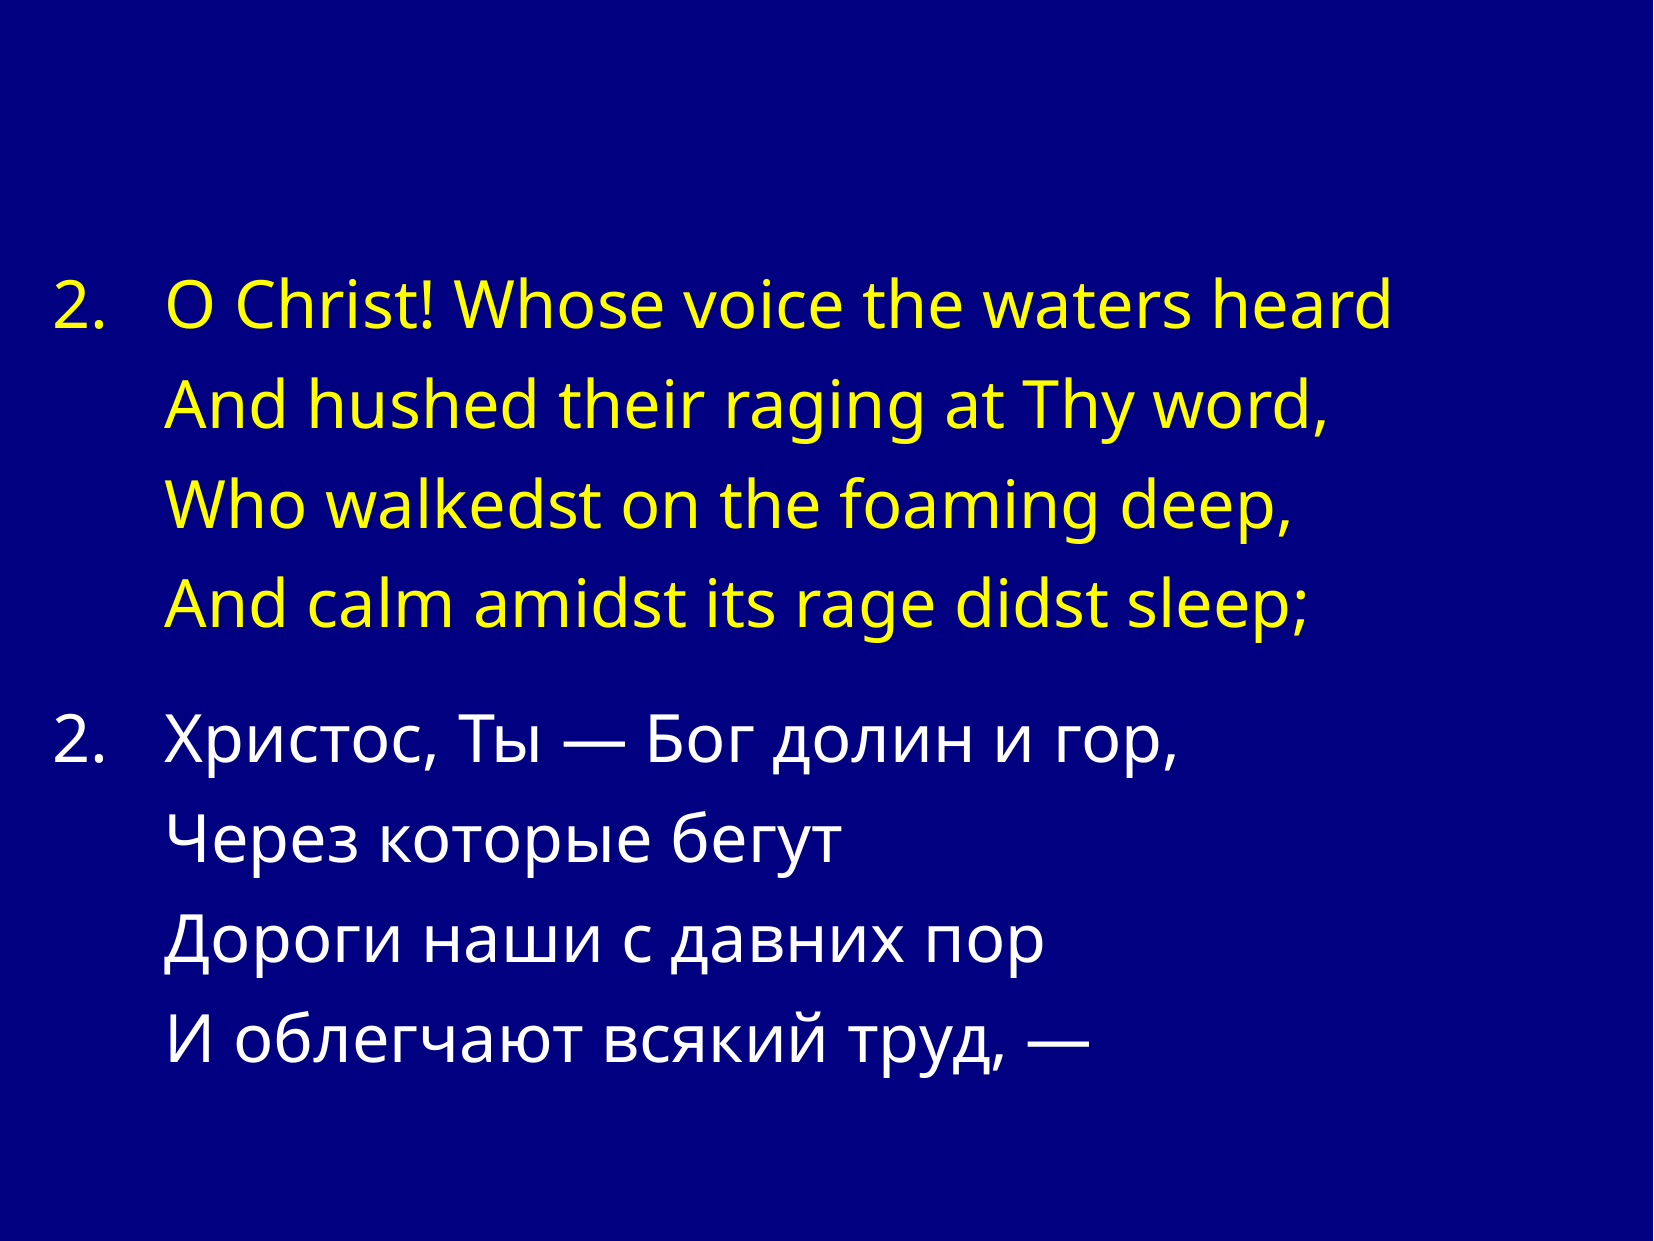

2.	O Christ! Whose voice the waters heard
	And hushed their raging at Thy word,
	Who walkedst on the foaming deep,
	And calm amidst its rage didst sleep;
2.	Христос, Ты ― Бог долин и гор,
	Через которые бегут
	Дороги наши с давних пор
	И облегчают всякий труд, ―